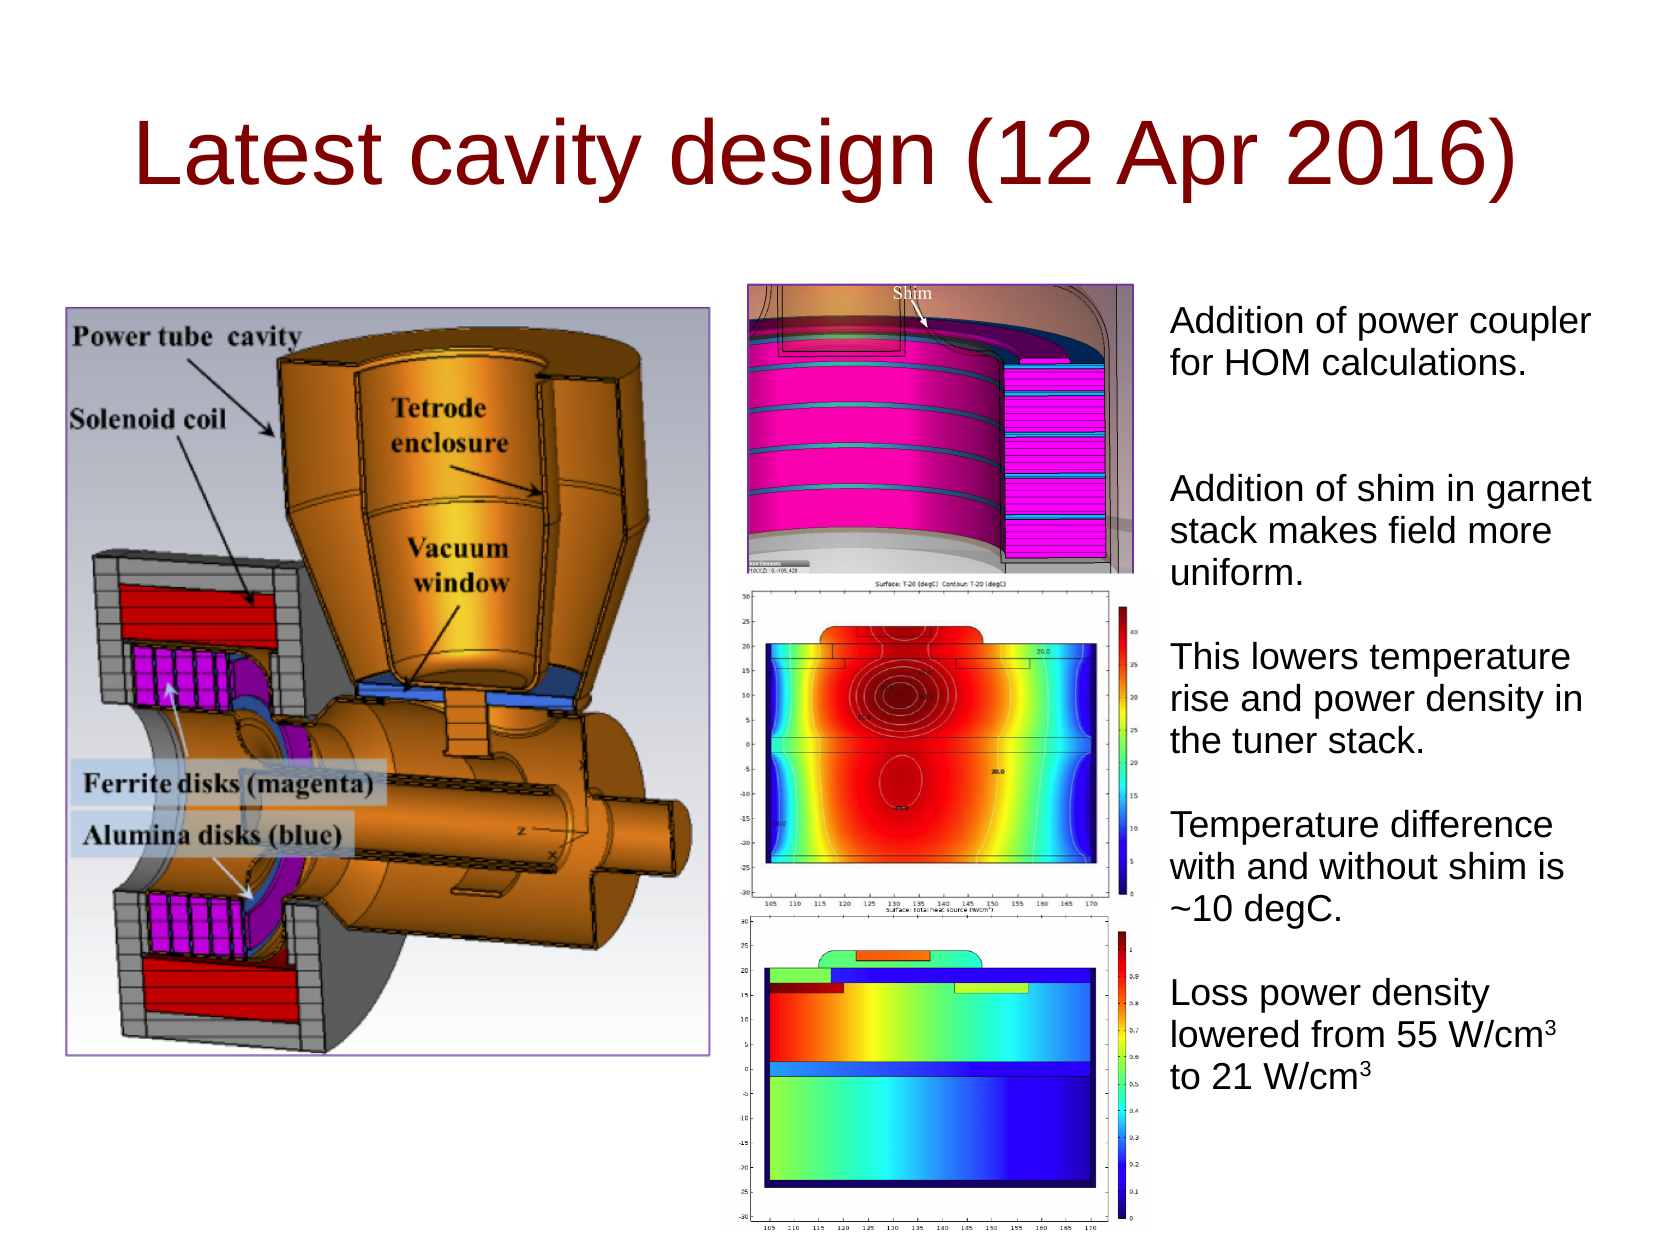

# Latest cavity design (12 Apr 2016)
Addition of power coupler for HOM calculations.
Addition of shim in garnet stack makes field more uniform.
This lowers temperature rise and power density in the tuner stack.
Temperature difference with and without shim is ~10 degC.
Loss power density lowered from 55 W/cm3 to 21 W/cm3